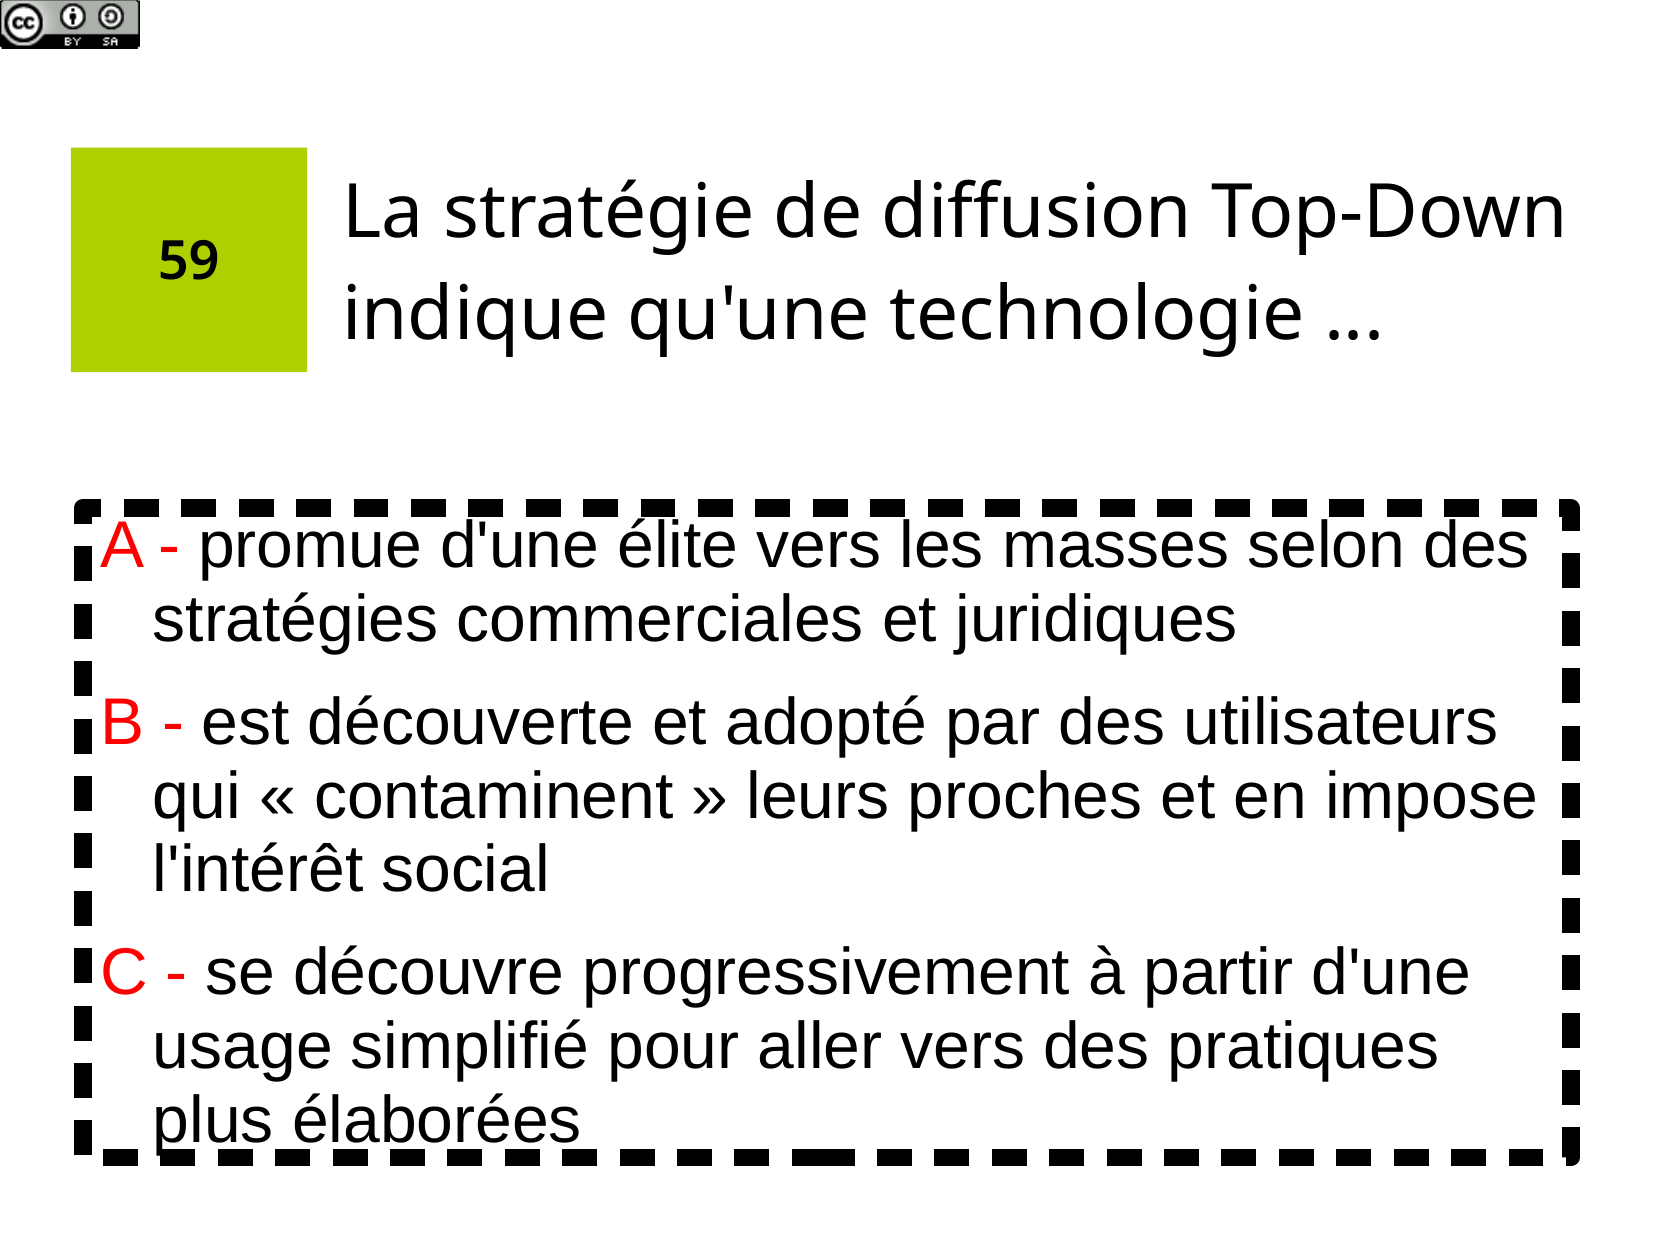

# La stratégie de diffusion Top-Down indique qu'une technologie ...
59
promue d'une élite vers les masses selon des stratégies commerciales et juridiques
est découverte et adopté par des utilisateurs qui « contaminent » leurs proches et en impose l'intérêt social
se découvre progressivement à partir d'une usage simplifié pour aller vers des pratiques plus élaborées